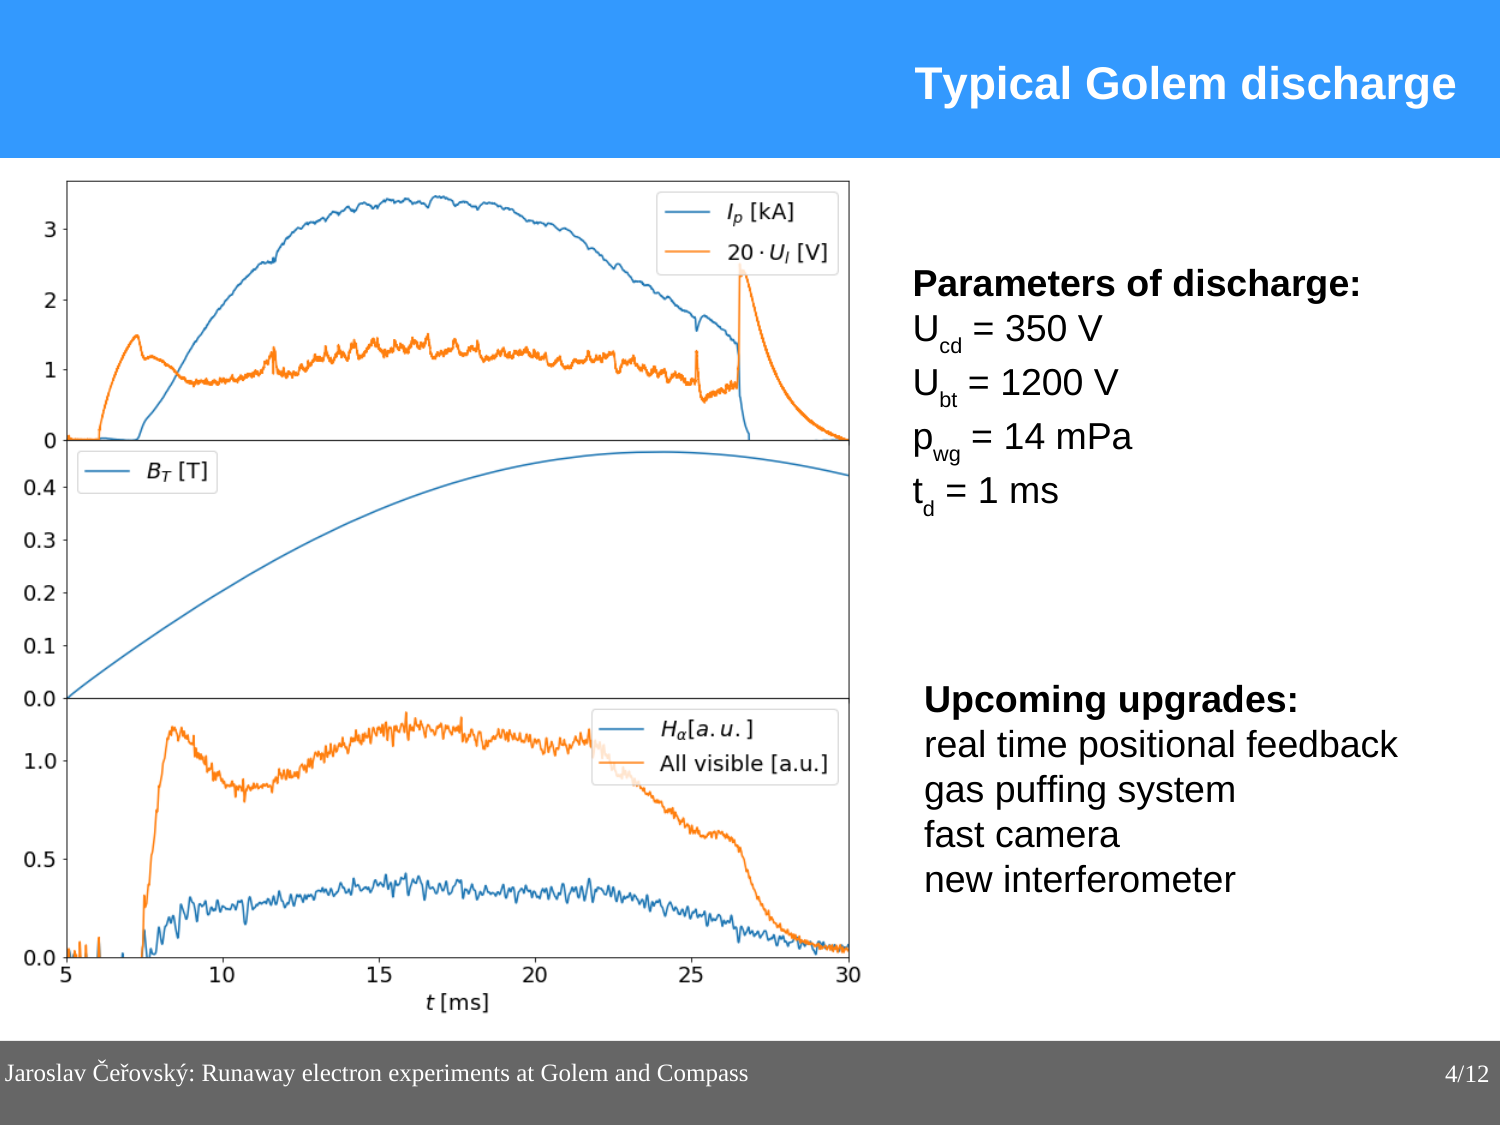

Typical Golem discharge
Parameters of discharge:
Ucd = 350 V
Ubt = 1200 V
pwg = 14 mPa
td = 1 ms
Upcoming upgrades:
real time positional feedback
gas puffing system
fast camera
new interferometer